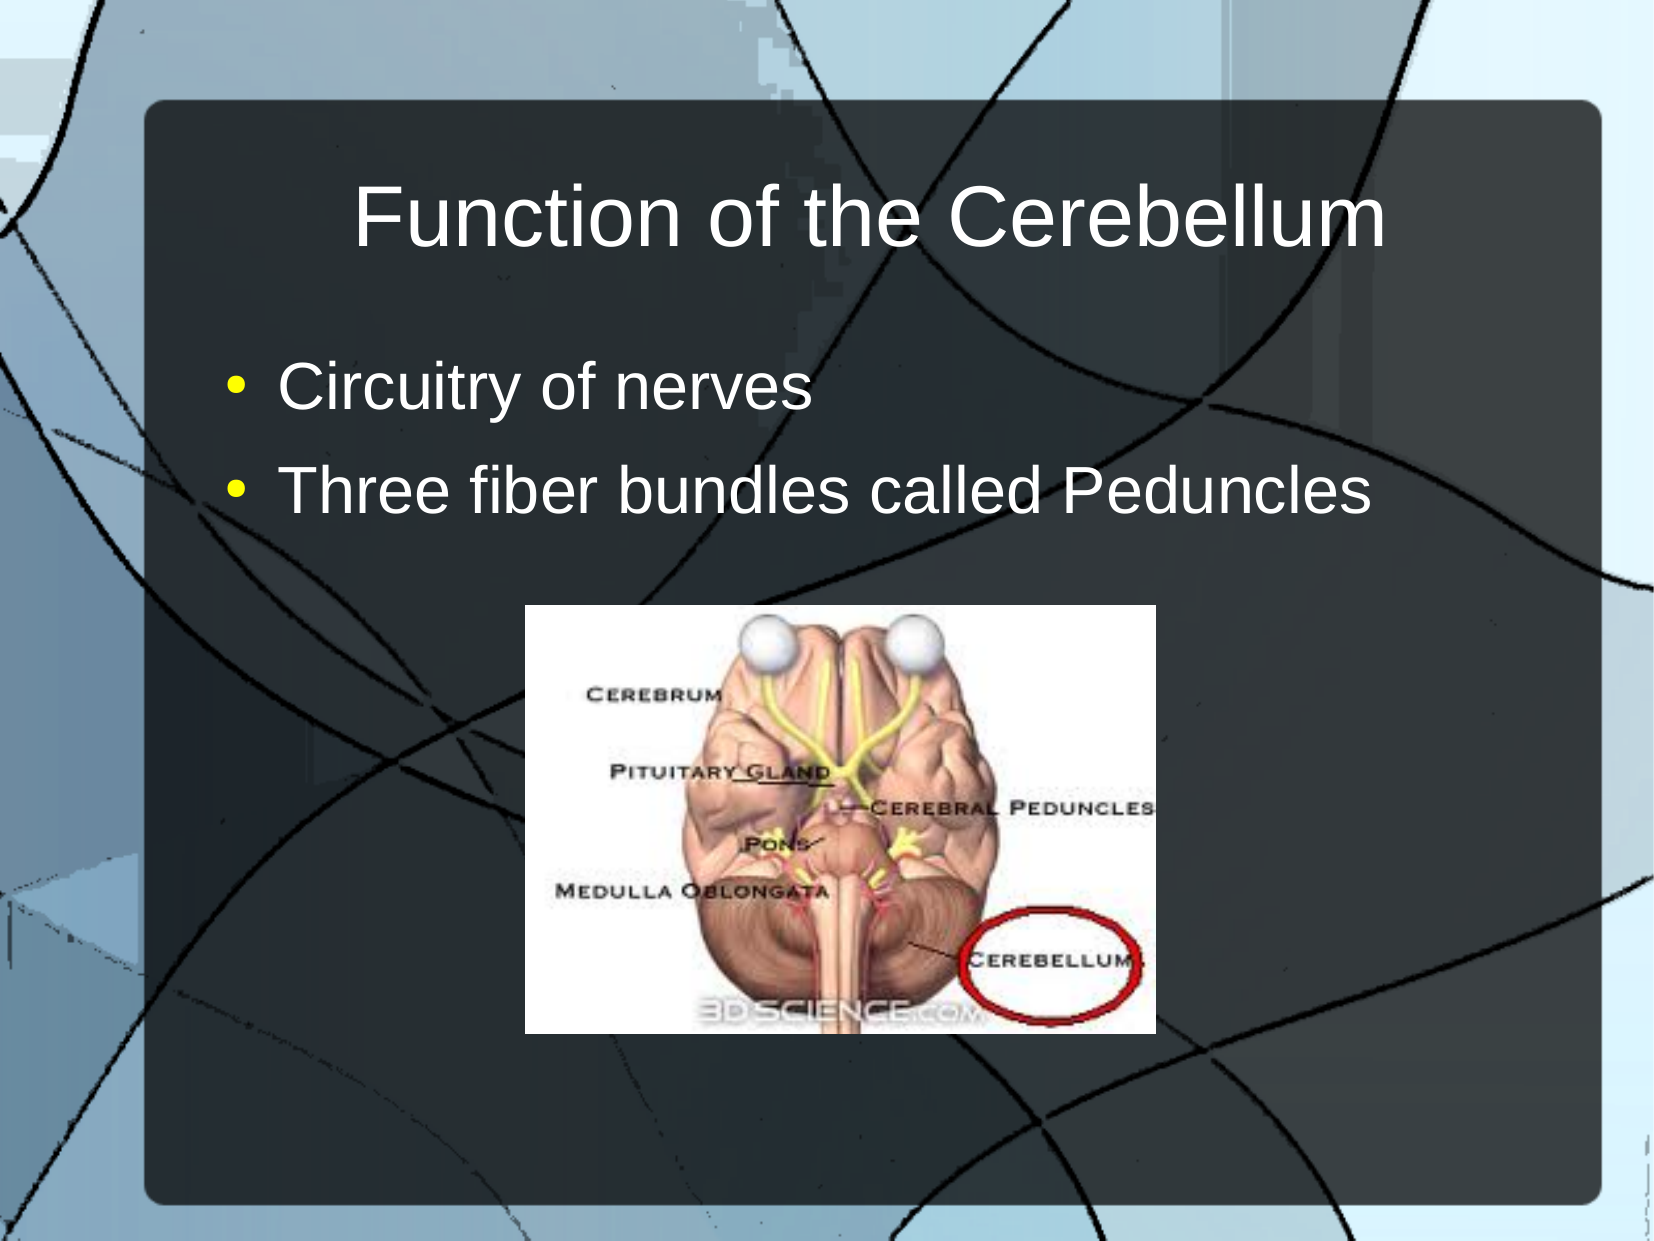

# Function of the Cerebellum
Circuitry of nerves
Three fiber bundles called Peduncles